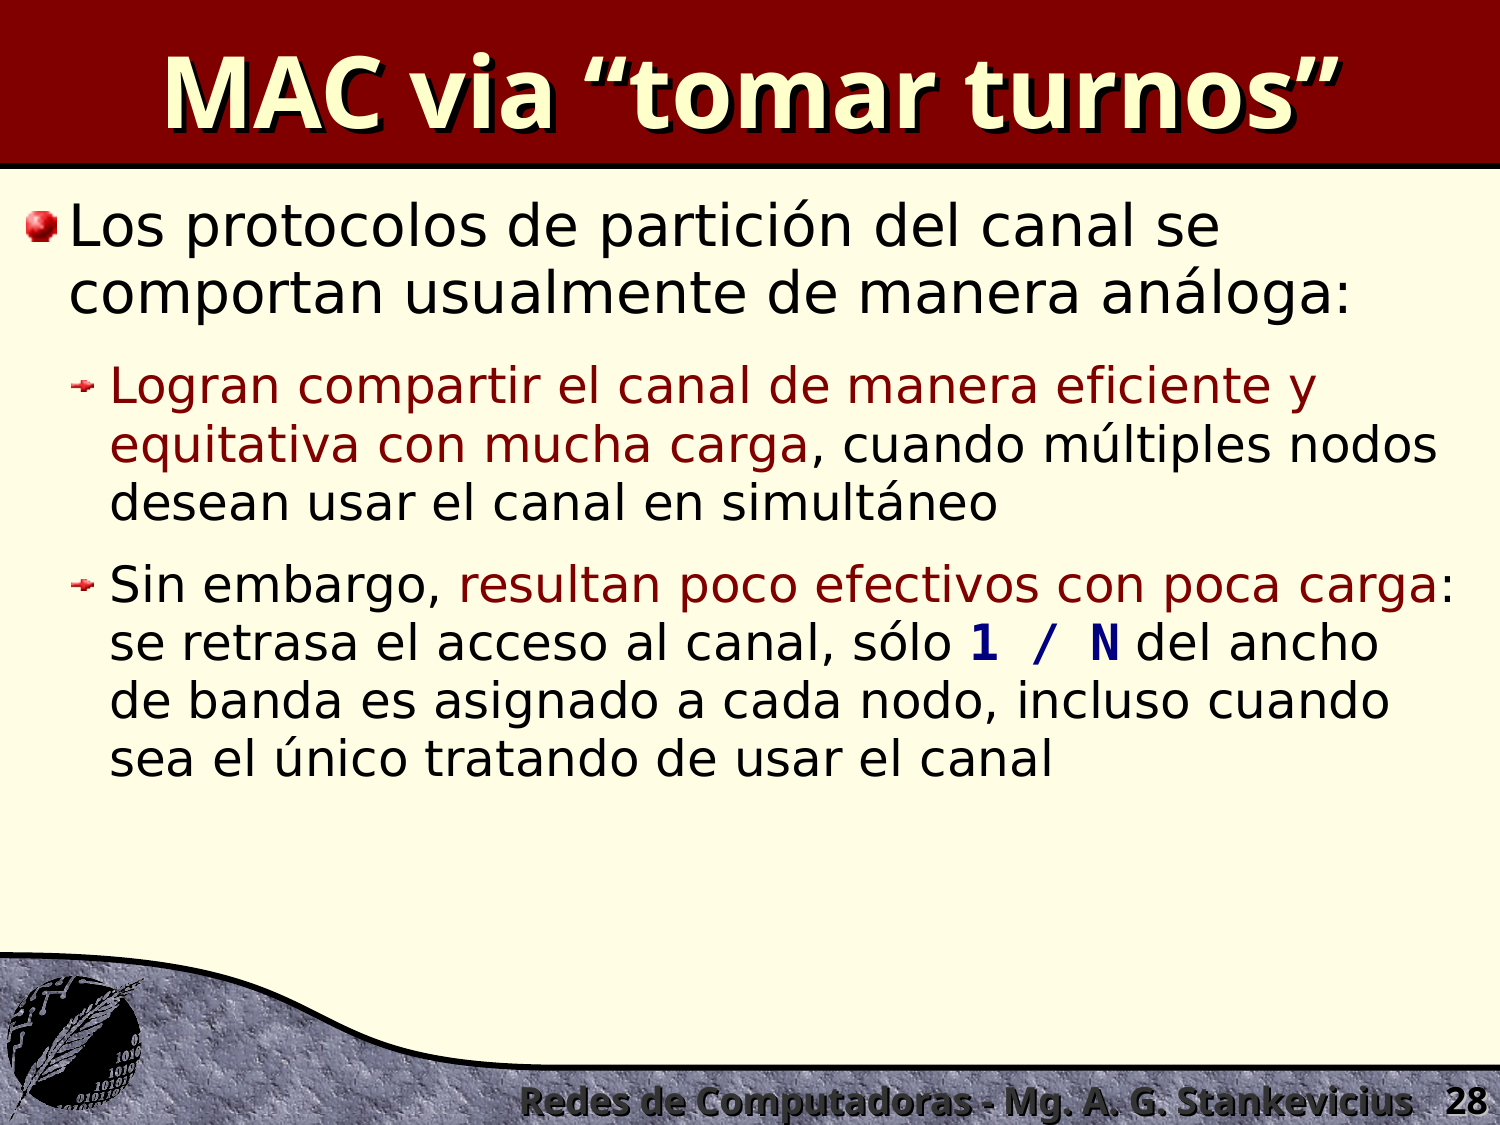

# MAC via “tomar turnos”
Los protocolos de partición del canal se comportan usualmente de manera análoga:
Logran compartir el canal de manera eficiente y equitativa con mucha carga, cuando múltiples nodos desean usar el canal en simultáneo
Sin embargo, resultan poco efectivos con poca carga: se retrasa el acceso al canal, sólo 1 / N del ancho
de banda es asignado a cada nodo, incluso cuando sea el único tratando de usar el canal
28